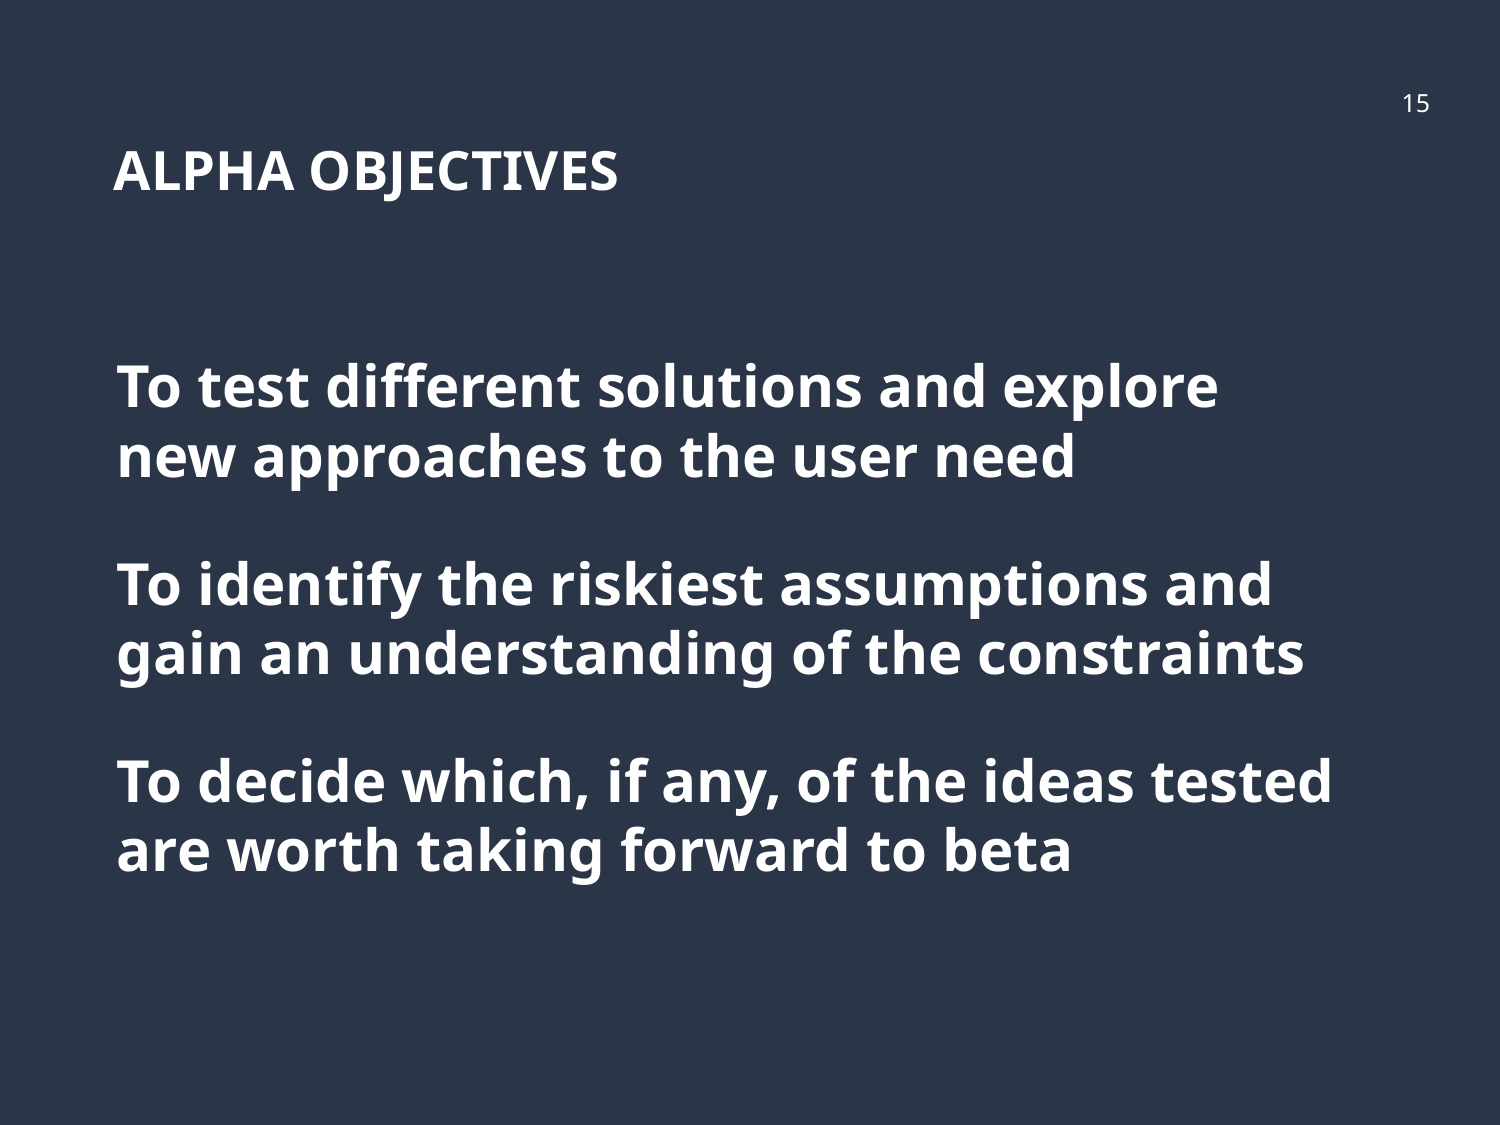

# ALPHA OBJECTIVES
To test different solutions and explore new approaches to the user need
To identify the riskiest assumptions and gain an understanding of the constraints
To decide which, if any, of the ideas tested are worth taking forward to beta